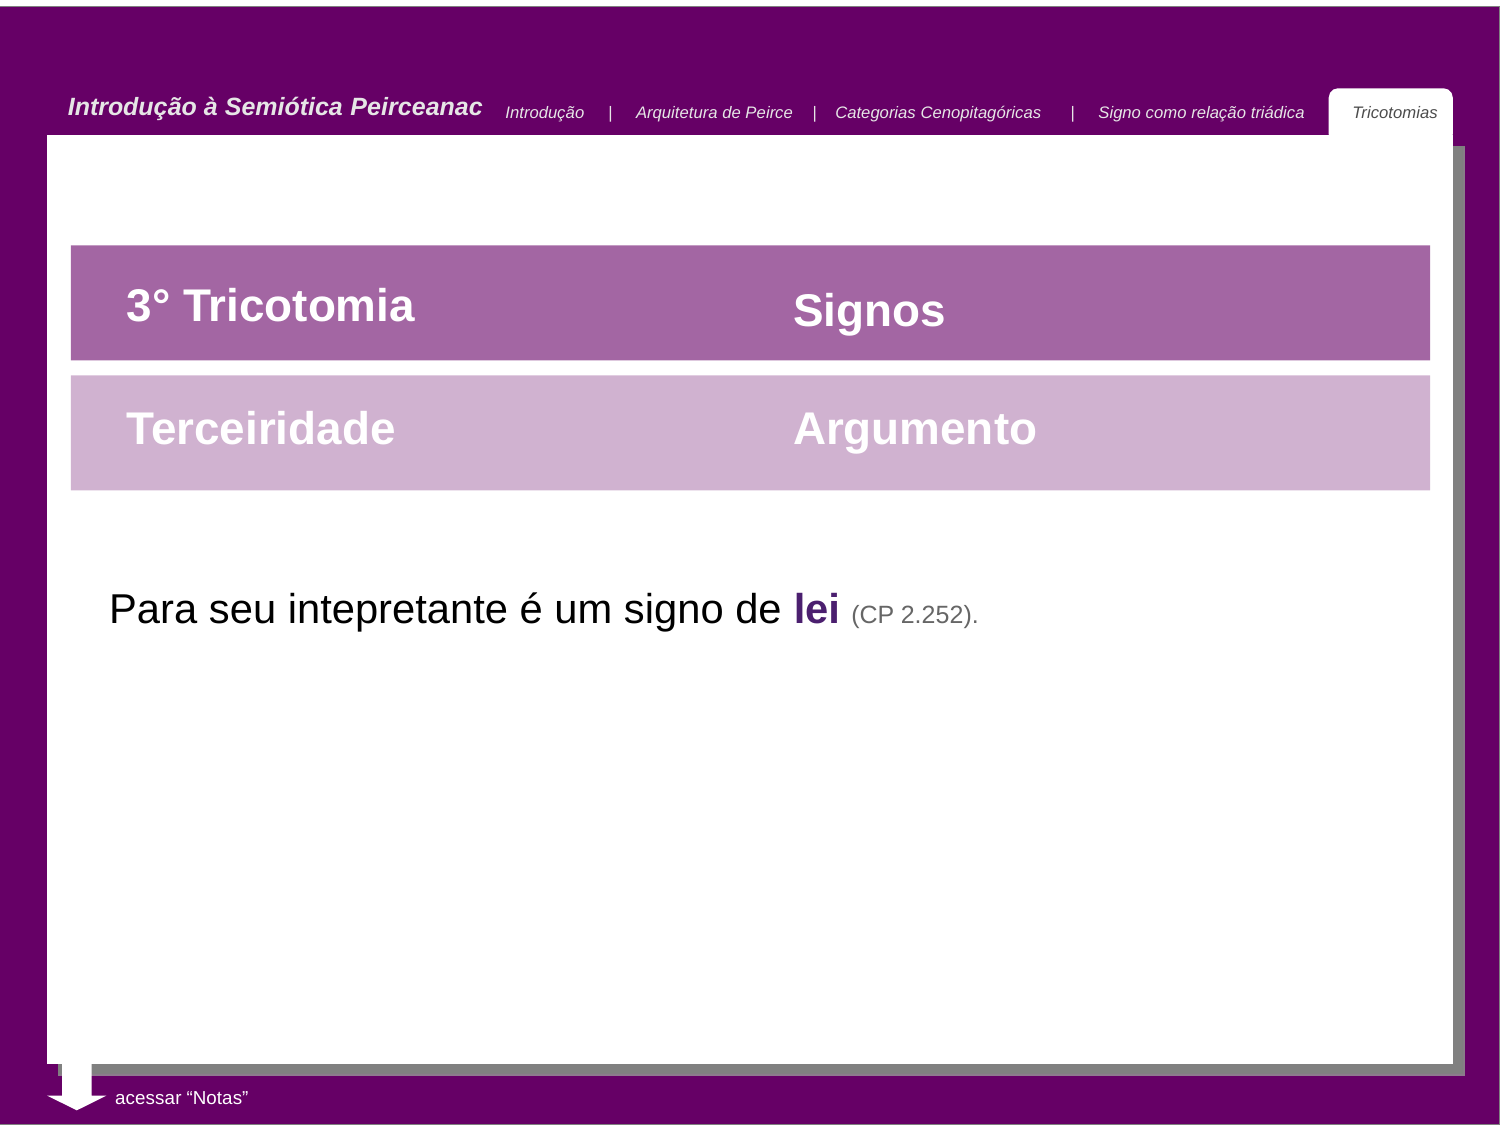

3° Tricotomia
Signos
Argumento
Terceiridade
Para seu intepretante é um signo de lei (CP 2.252).
acessar “Notas”